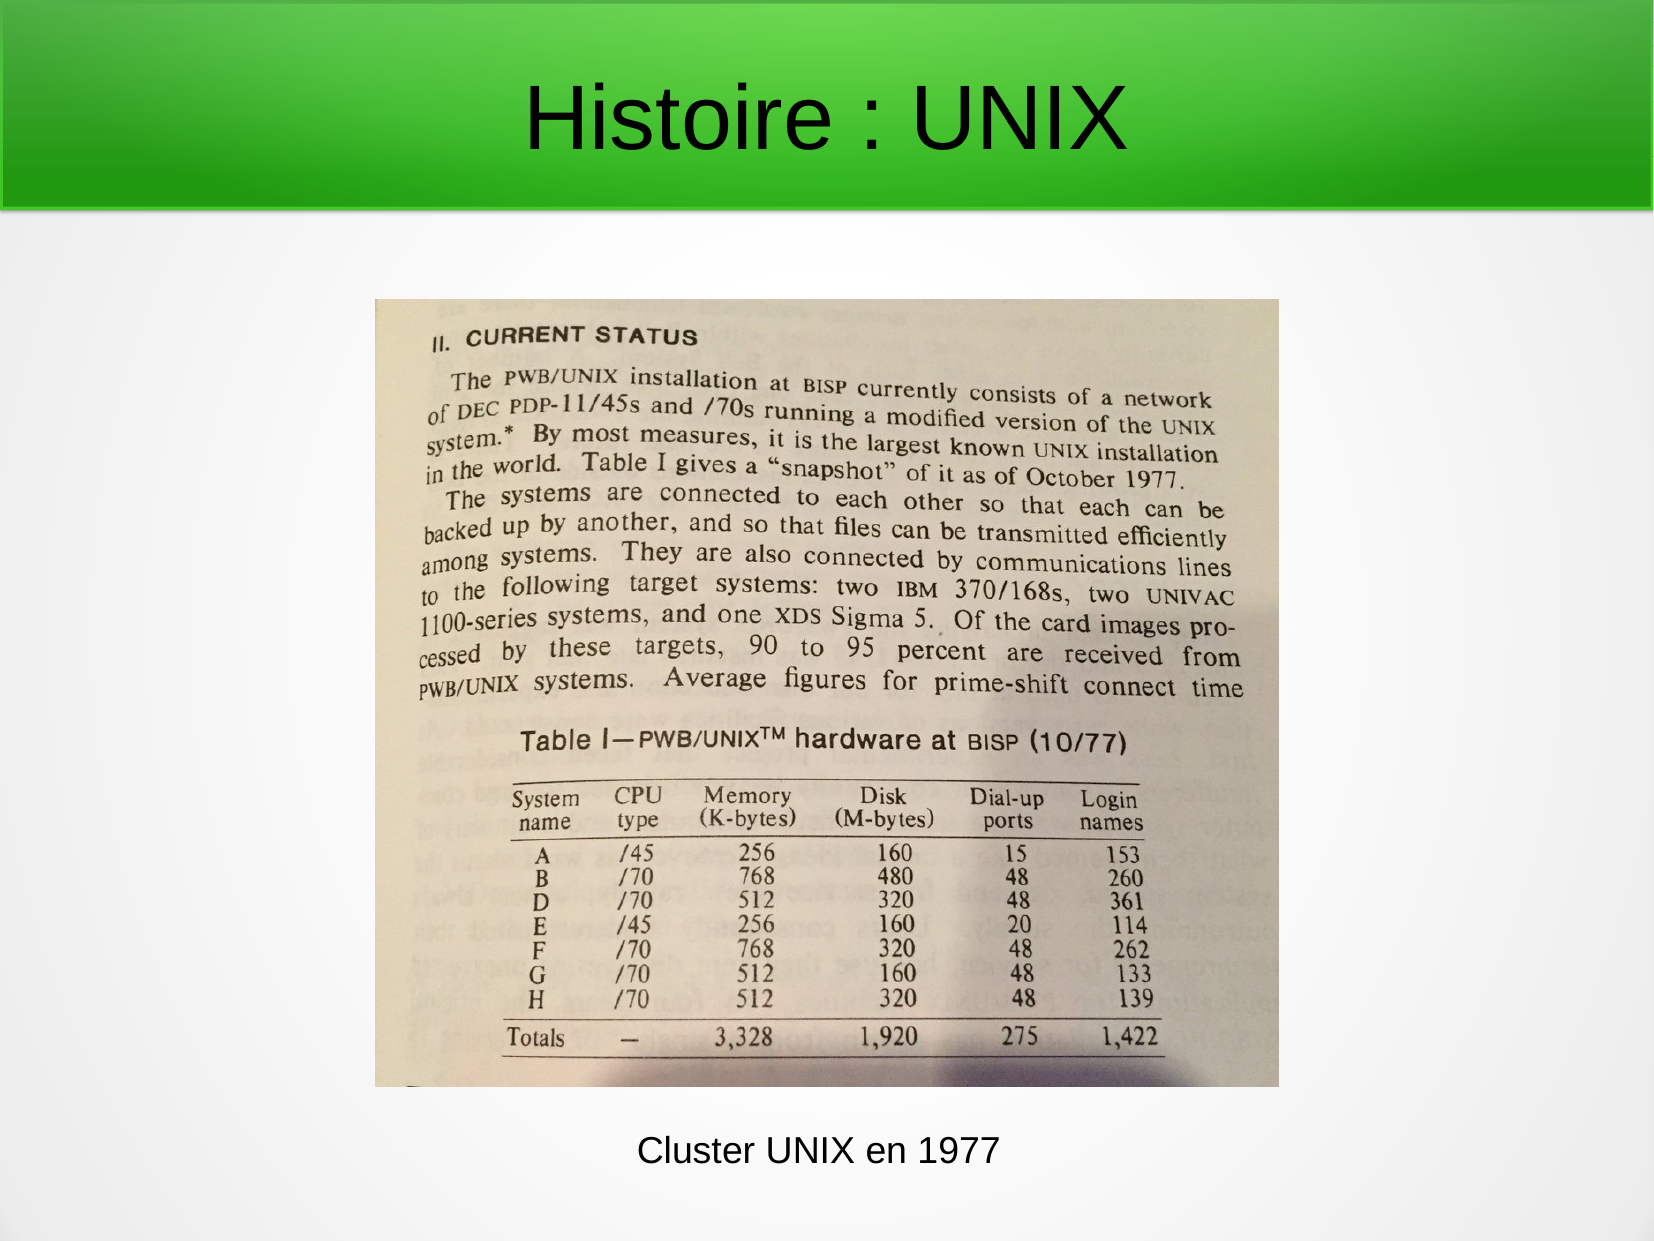

# Histoire : UNIX
Cluster UNIX en 1977